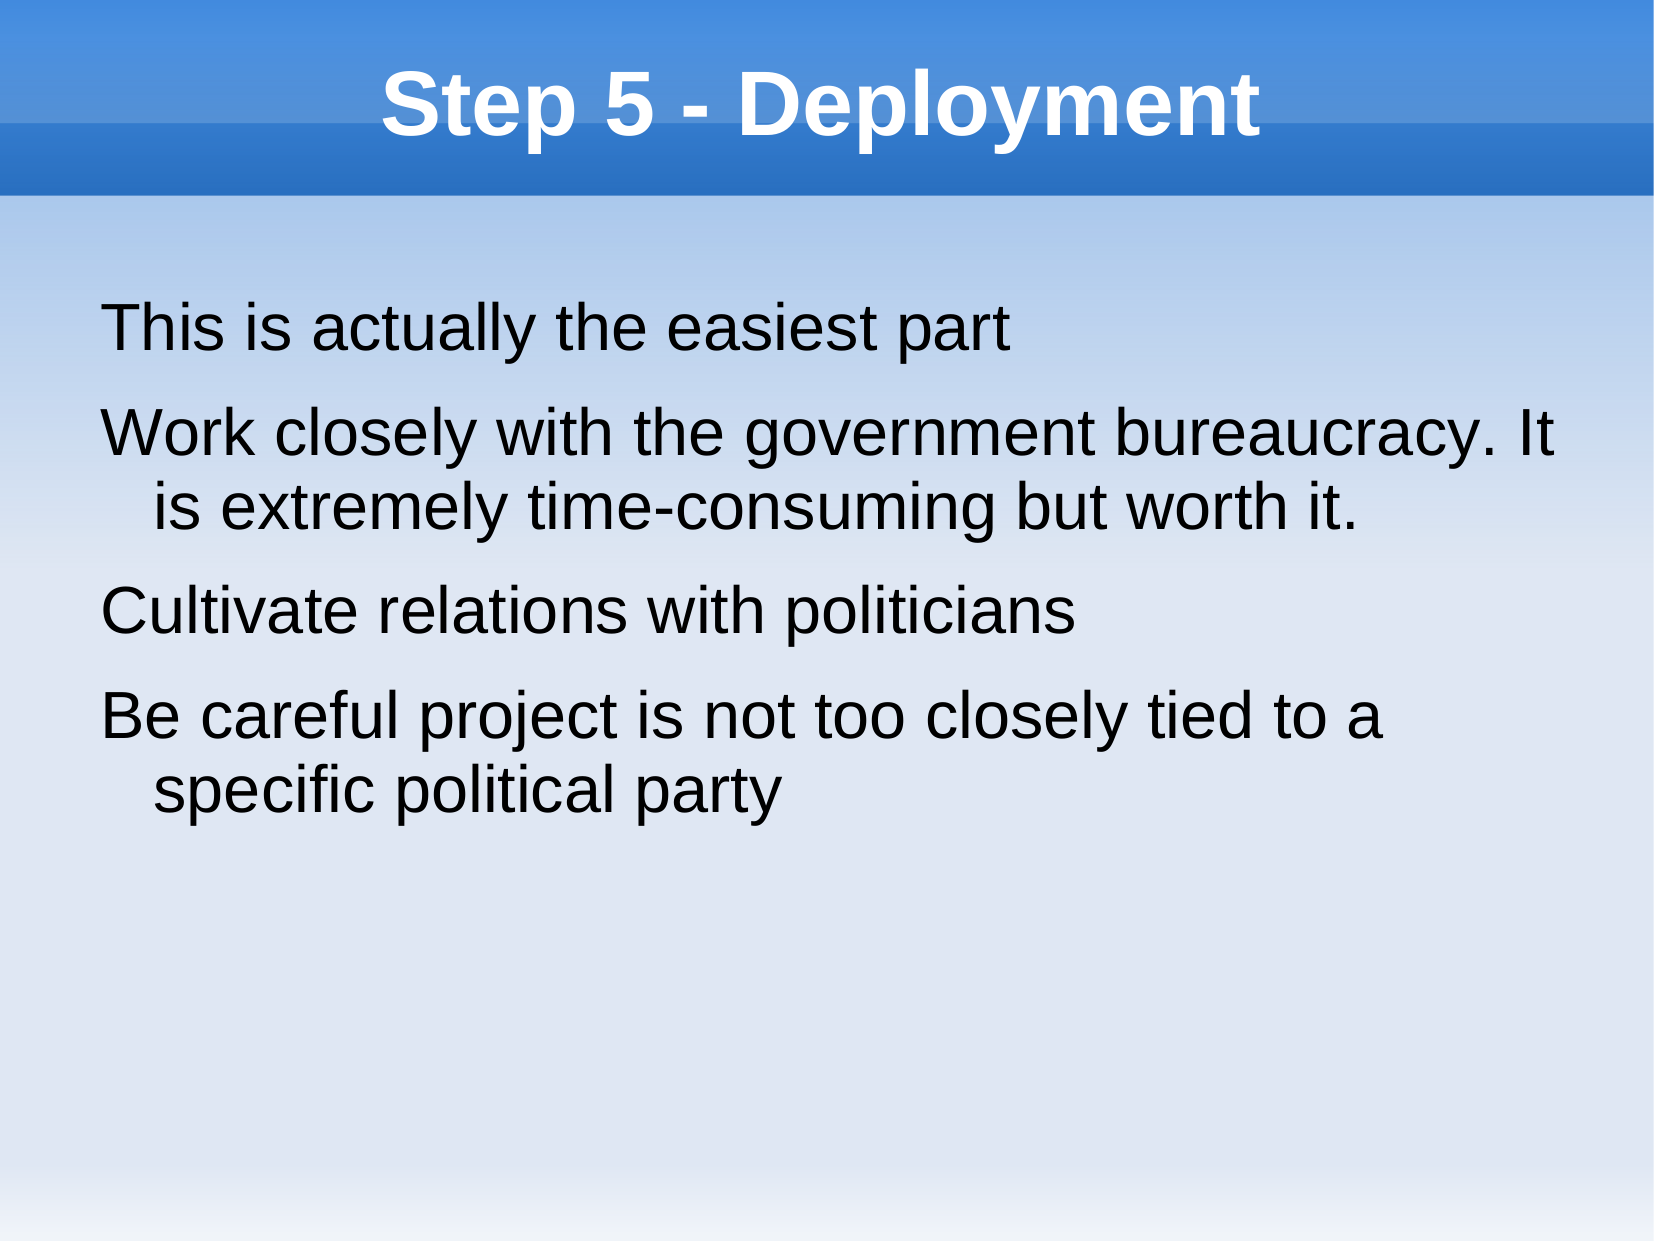

# Step 5 - Deployment
This is actually the easiest part
Work closely with the government bureaucracy. It is extremely time-consuming but worth it.
Cultivate relations with politicians
Be careful project is not too closely tied to a specific political party